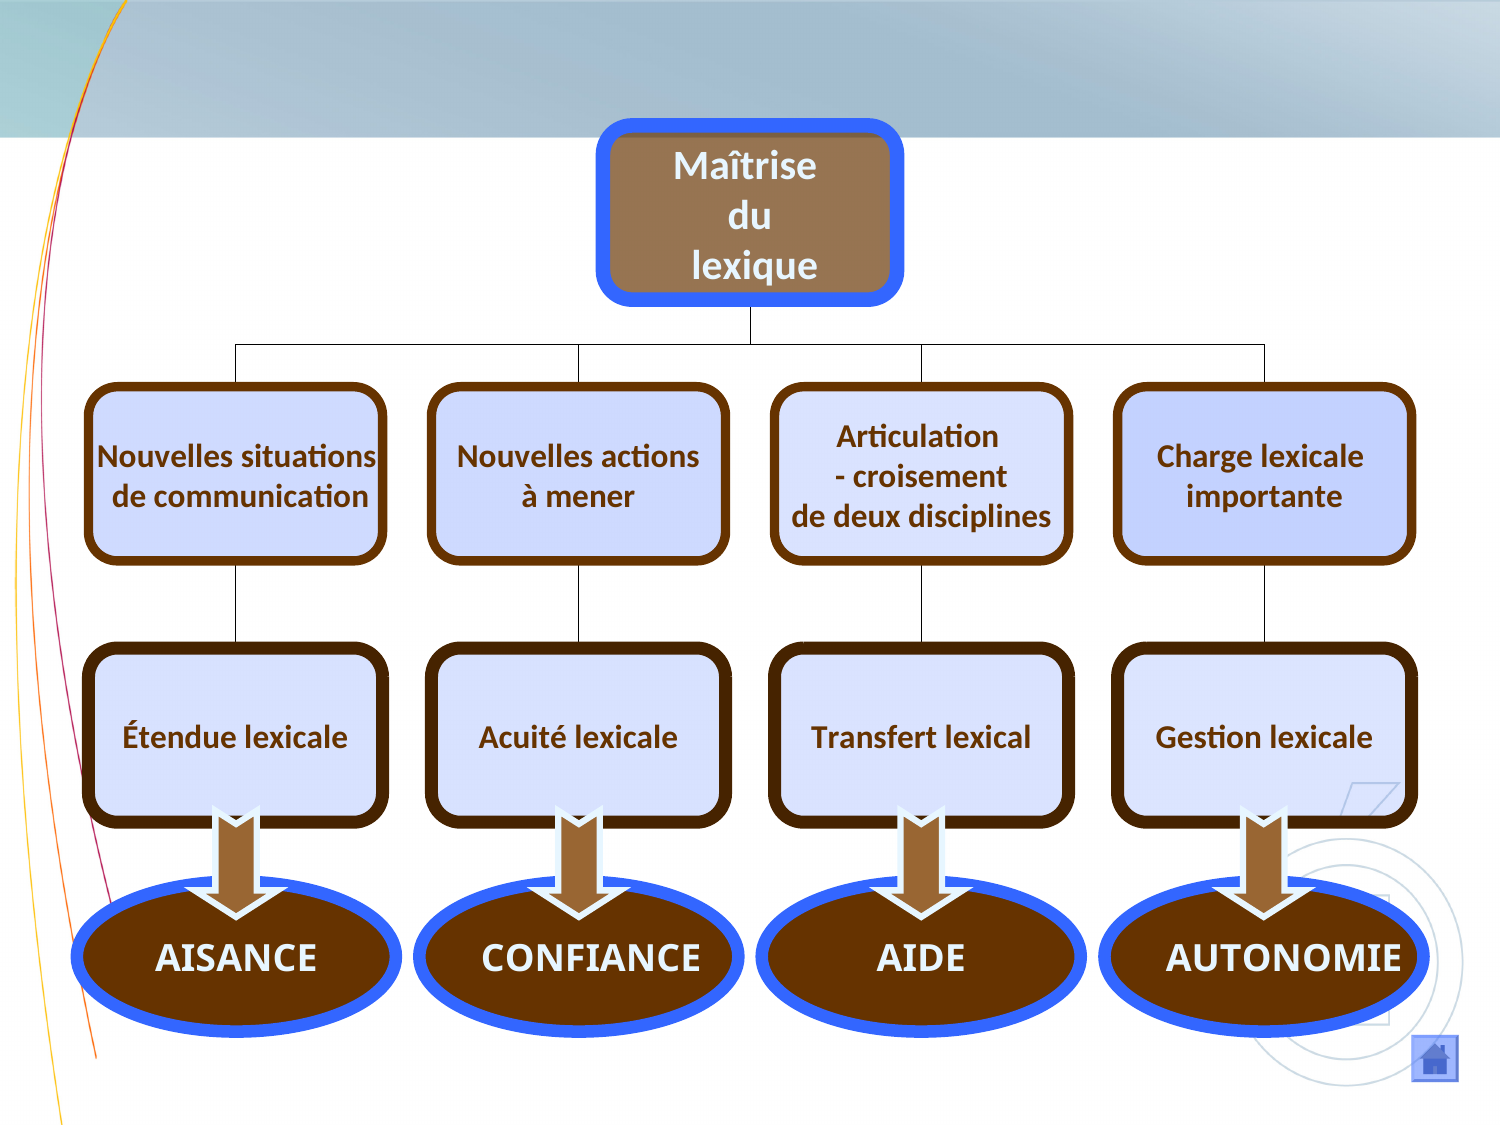

#
Maîtrise
du
 lexique
Nouvelles situations
de communication
Nouvelles actions
à mener
Articulation
- croisement
de deux disciplines
Charge lexicale
importante
Étendue lexicale
Acuité lexicale
Transfert lexical
Gestion lexicale
AISANCE
CONFIANCE
AIDE
AUTONOMIE